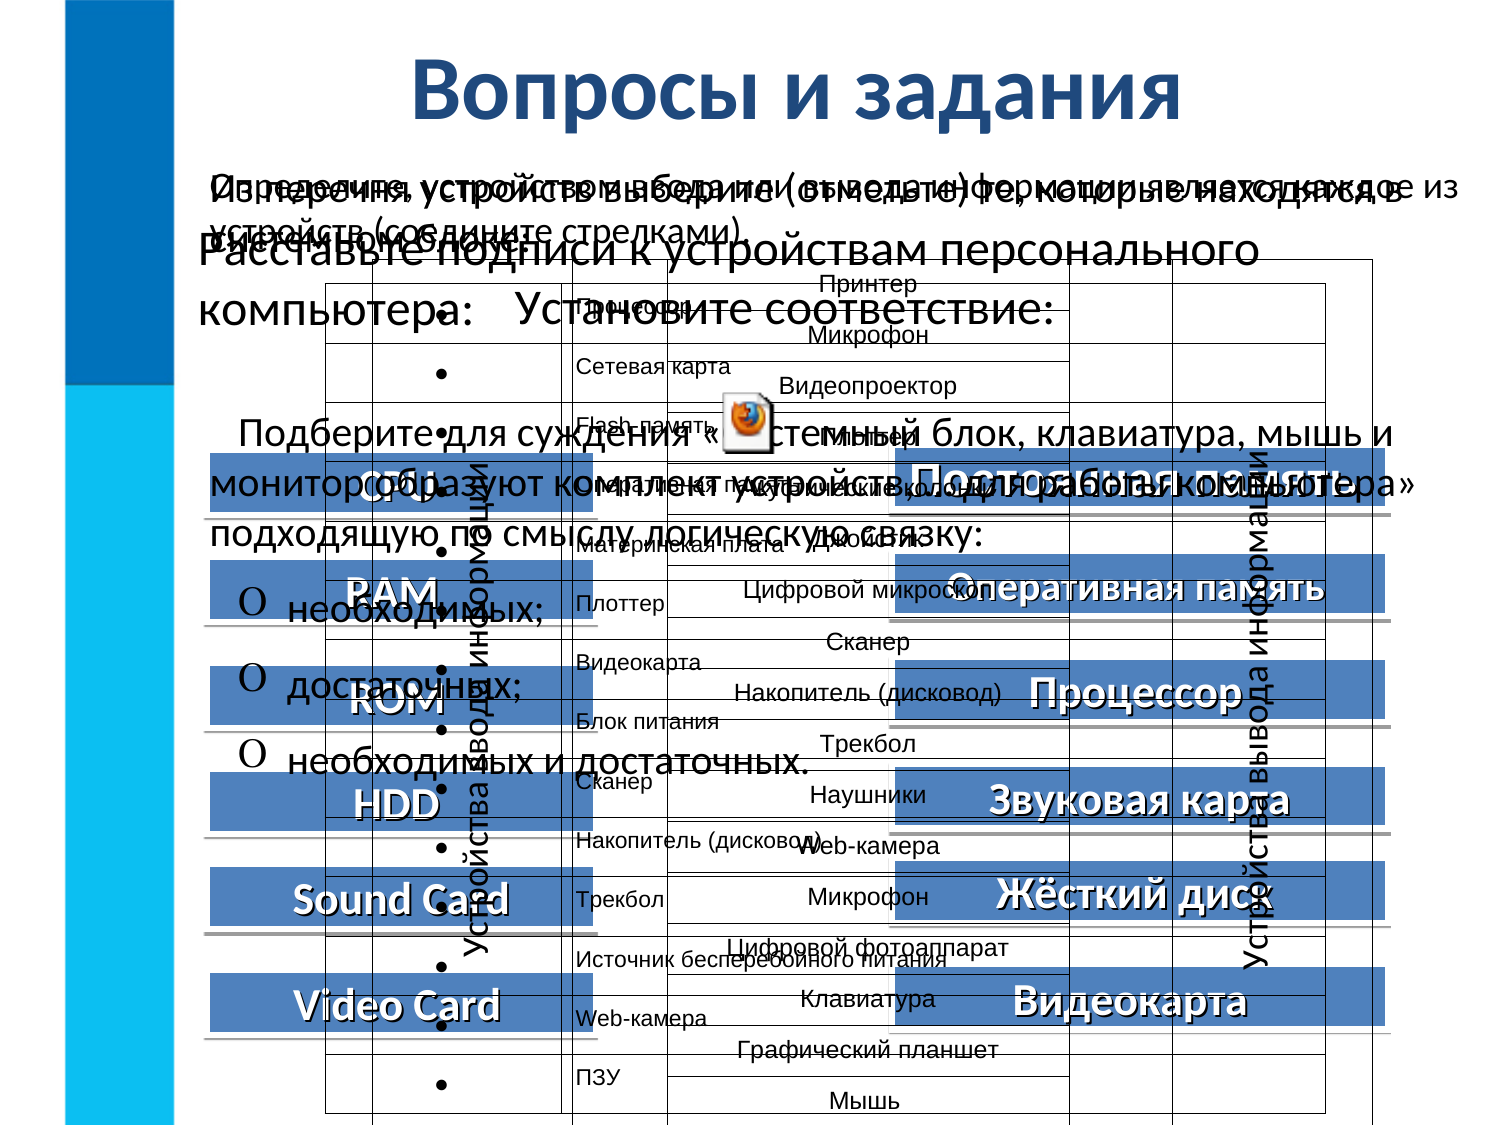

Вопросы и задания
Из перечня устройств выберите (отметьте) те, которые находятся в системном блоке:
Определите, устройством ввода или вывода информации является каждое из устройств (соедините стрелками).
Расставьте подписи к устройствам персонального компьютера:
| | | Принтер | | |
| --- | --- | --- | --- | --- |
| | | Микрофон | | |
| | | Видеопроектор | | |
| | | Плоттер | | |
| | | Акустические колонки | | |
| | | Джойстик | | |
| | | Цифровой микроскоп | | |
| | | Сканер | | |
| | | Накопитель (дисковод) | | |
| | | Трекбол | | |
| | | Наушники | | |
| | | Web-камера | | |
| | | Микрофон | | |
| | | Цифровой фотоаппарат | | |
| | | Клавиатура | | |
| | | Графический планшет | | |
| | | Мышь | | |
Установите соответствие:
|  | Процессор |
| --- | --- |
|  | Сетевая карта |
|  | Flash-память |
|  | Оперативная память |
|  | Материнская плата |
|  | Плоттер |
|  | Видеокарта |
|  | Блок питания |
|  | Сканер |
|  | Накопитель (дисковод) |
|  | Трекбол |
|  | Источник бесперебойного питания |
|  | Web-камера |
|  | ПЗУ |
Подберите для суждения «Системный блок, клавиатура, мышь и монитор образуют комплект устройств, … для работы компьютера» подходящую по смыслу логическую связку:
 необходимых;
 достаточных;
 необходимых и достаточных.
Постоянная память
CPU
Оперативная память
RAM
Процессор
ROM
Устройства ввода информации
Устройства вывода информации
Звуковая карта
HDD
Жёсткий диск
Sound Card
Видеокарта
Video Card